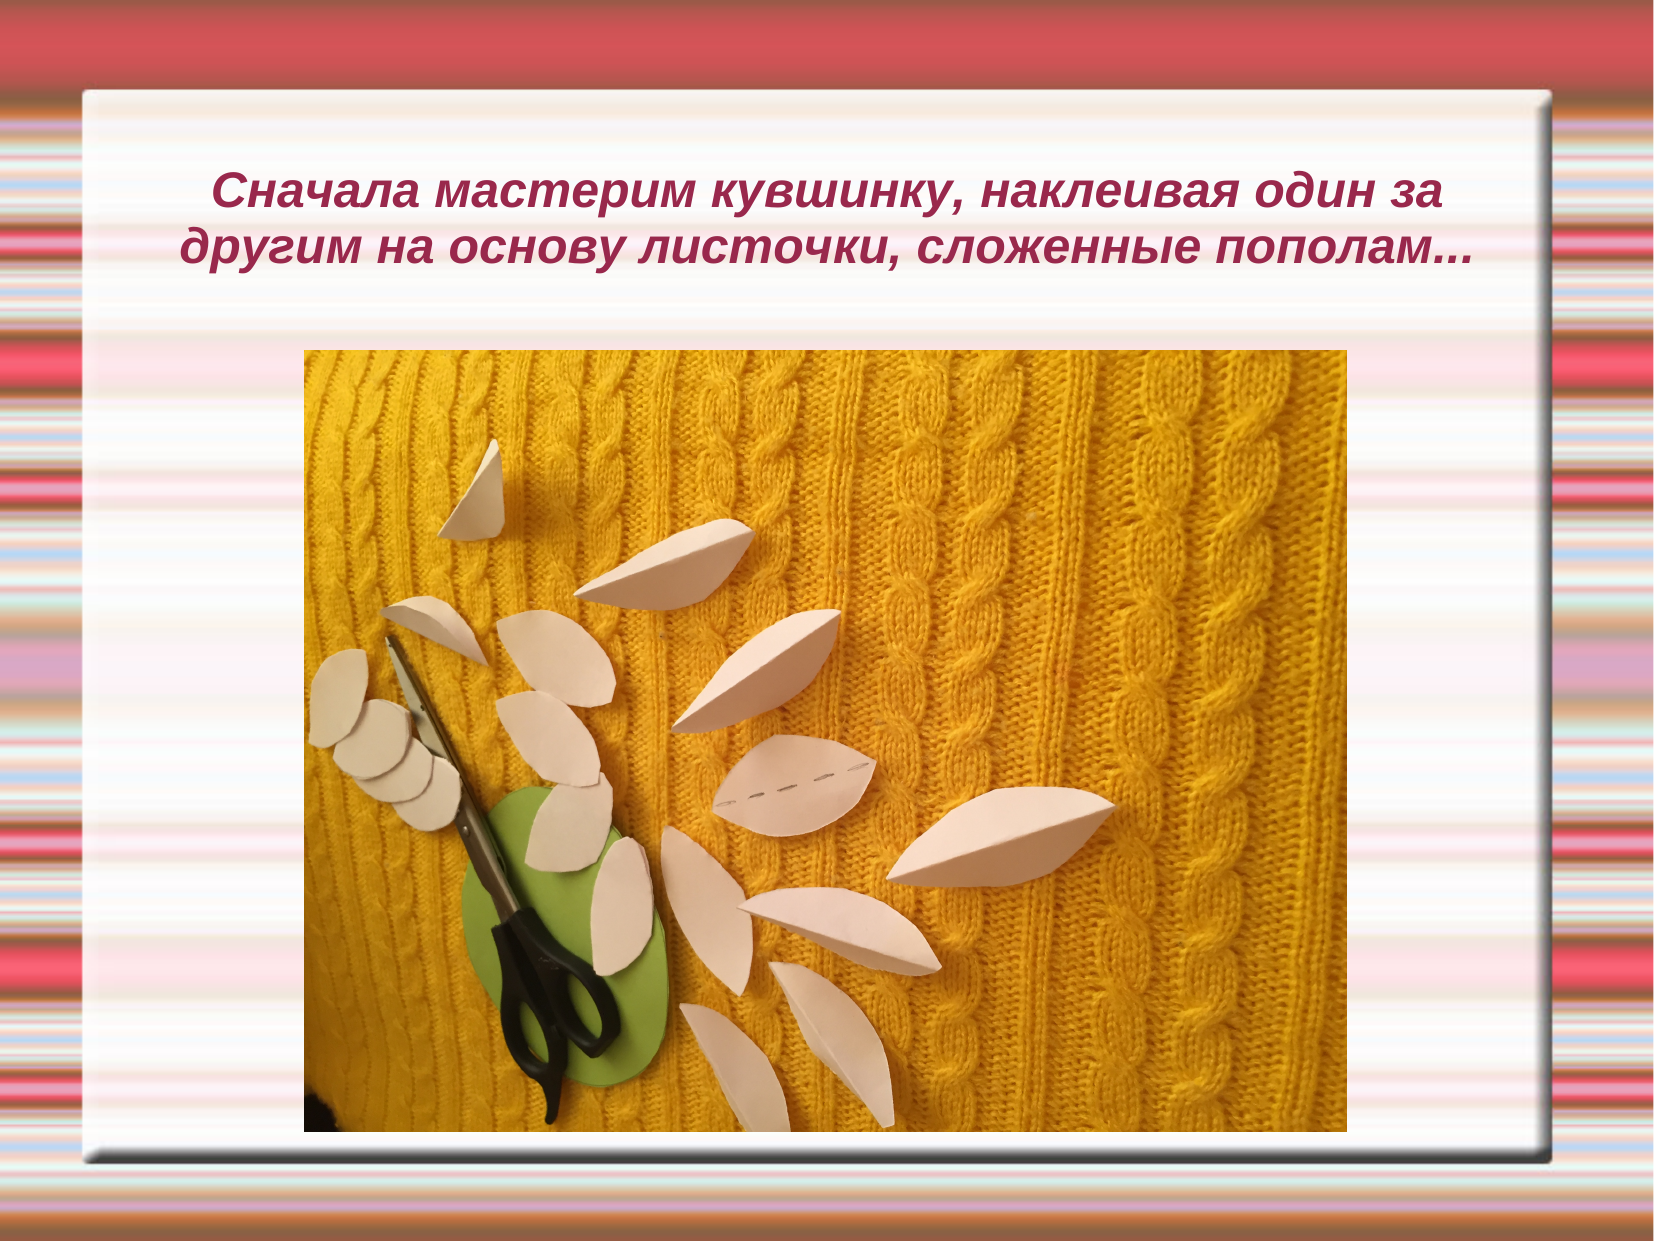

# Сначала мастерим кувшинку, наклеивая один за другим на основу листочки, сложенные пополам...